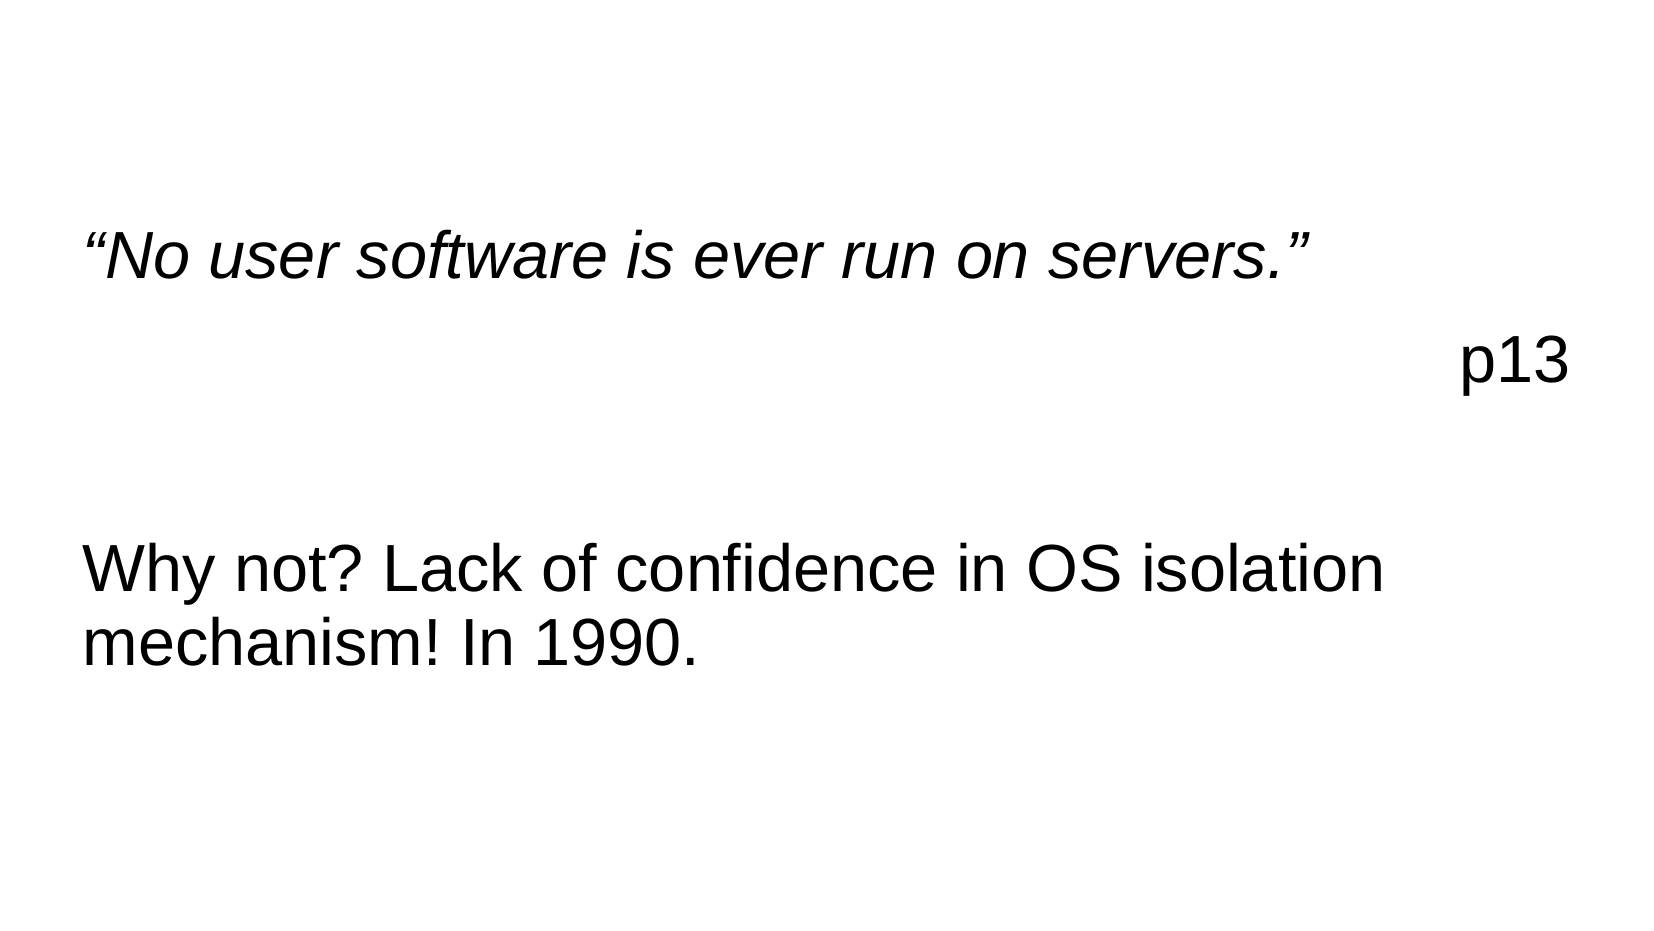

# “No user software is ever run on servers.”
p13
Why not? Lack of confidence in OS isolation mechanism! In 1990.